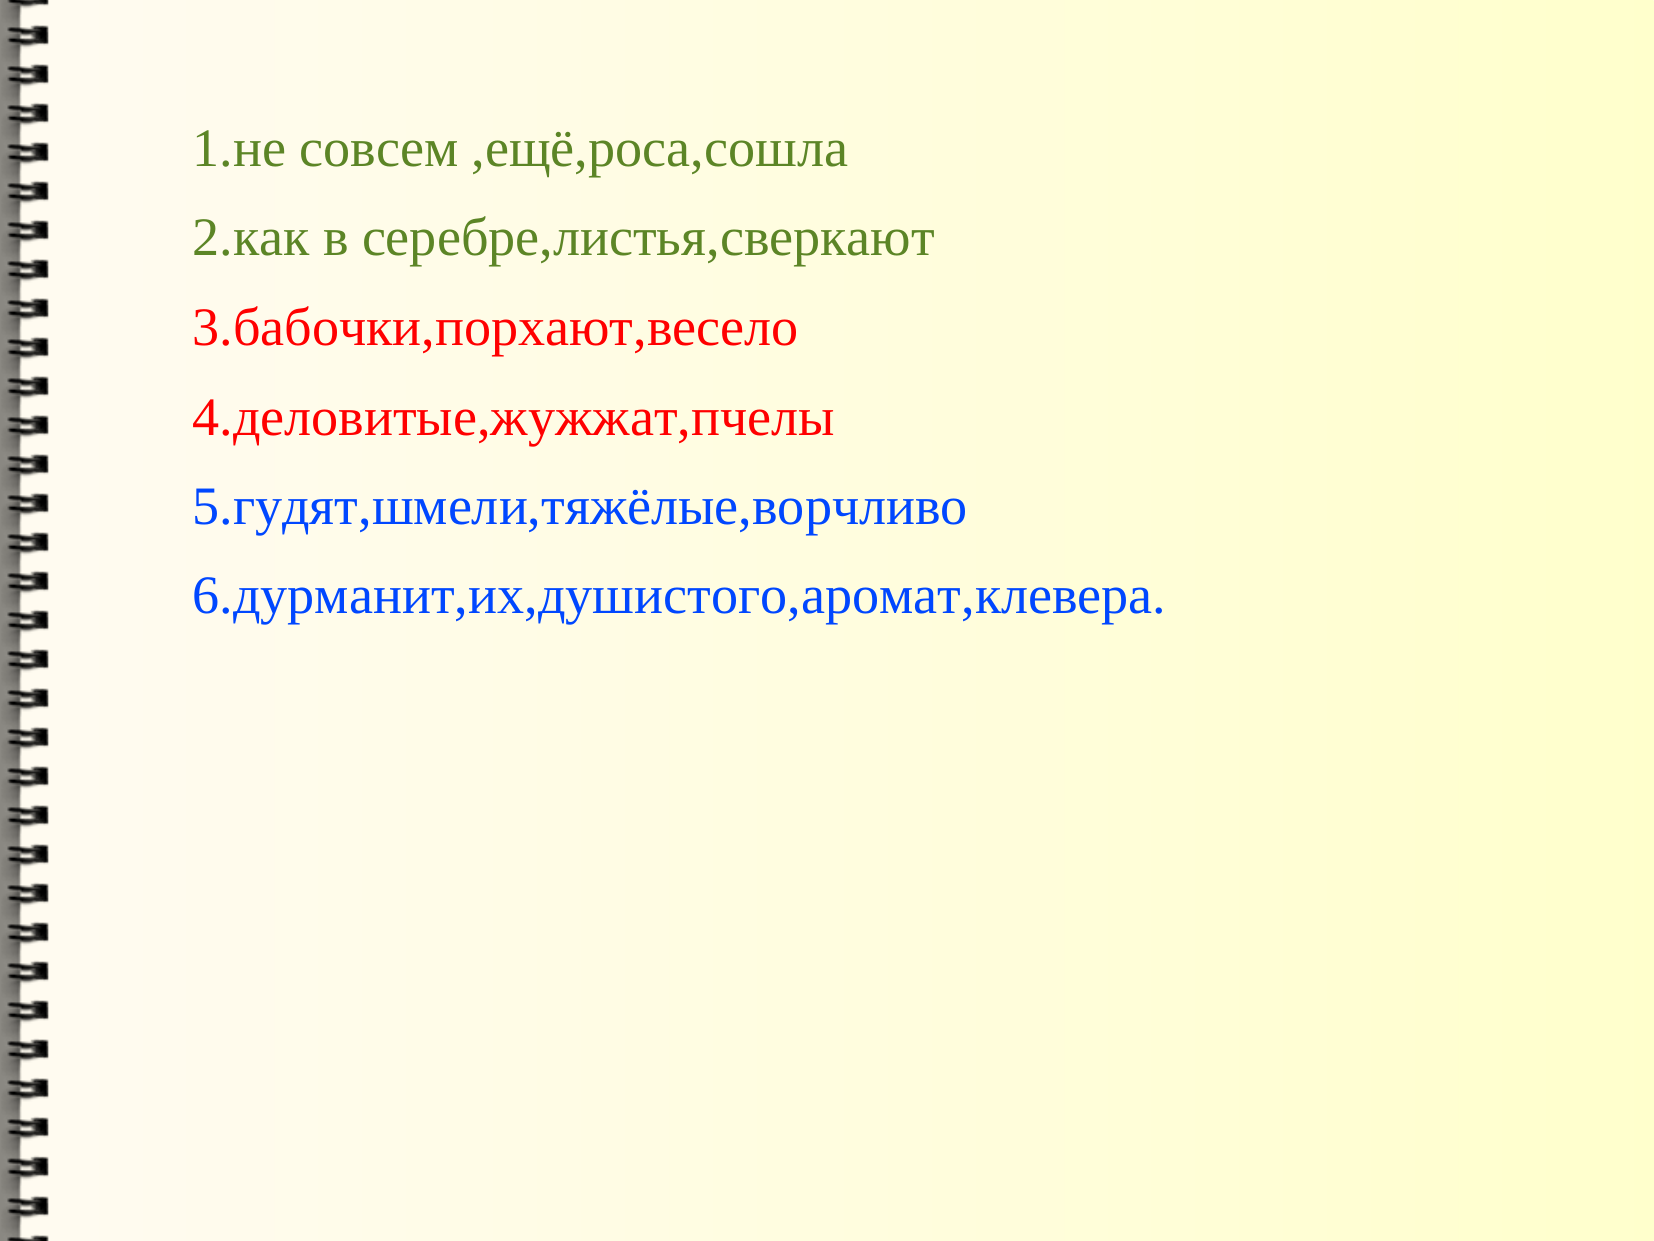

# 1.не совсем ,ещё,роса,сошла
2.как в серебре,листья,сверкают
3.бабочки,порхают,весело
4.деловитые,жужжат,пчелы
5.гудят,шмели,тяжёлые,ворчливо
6.дурманит,их,душистого,аромат,клевера.